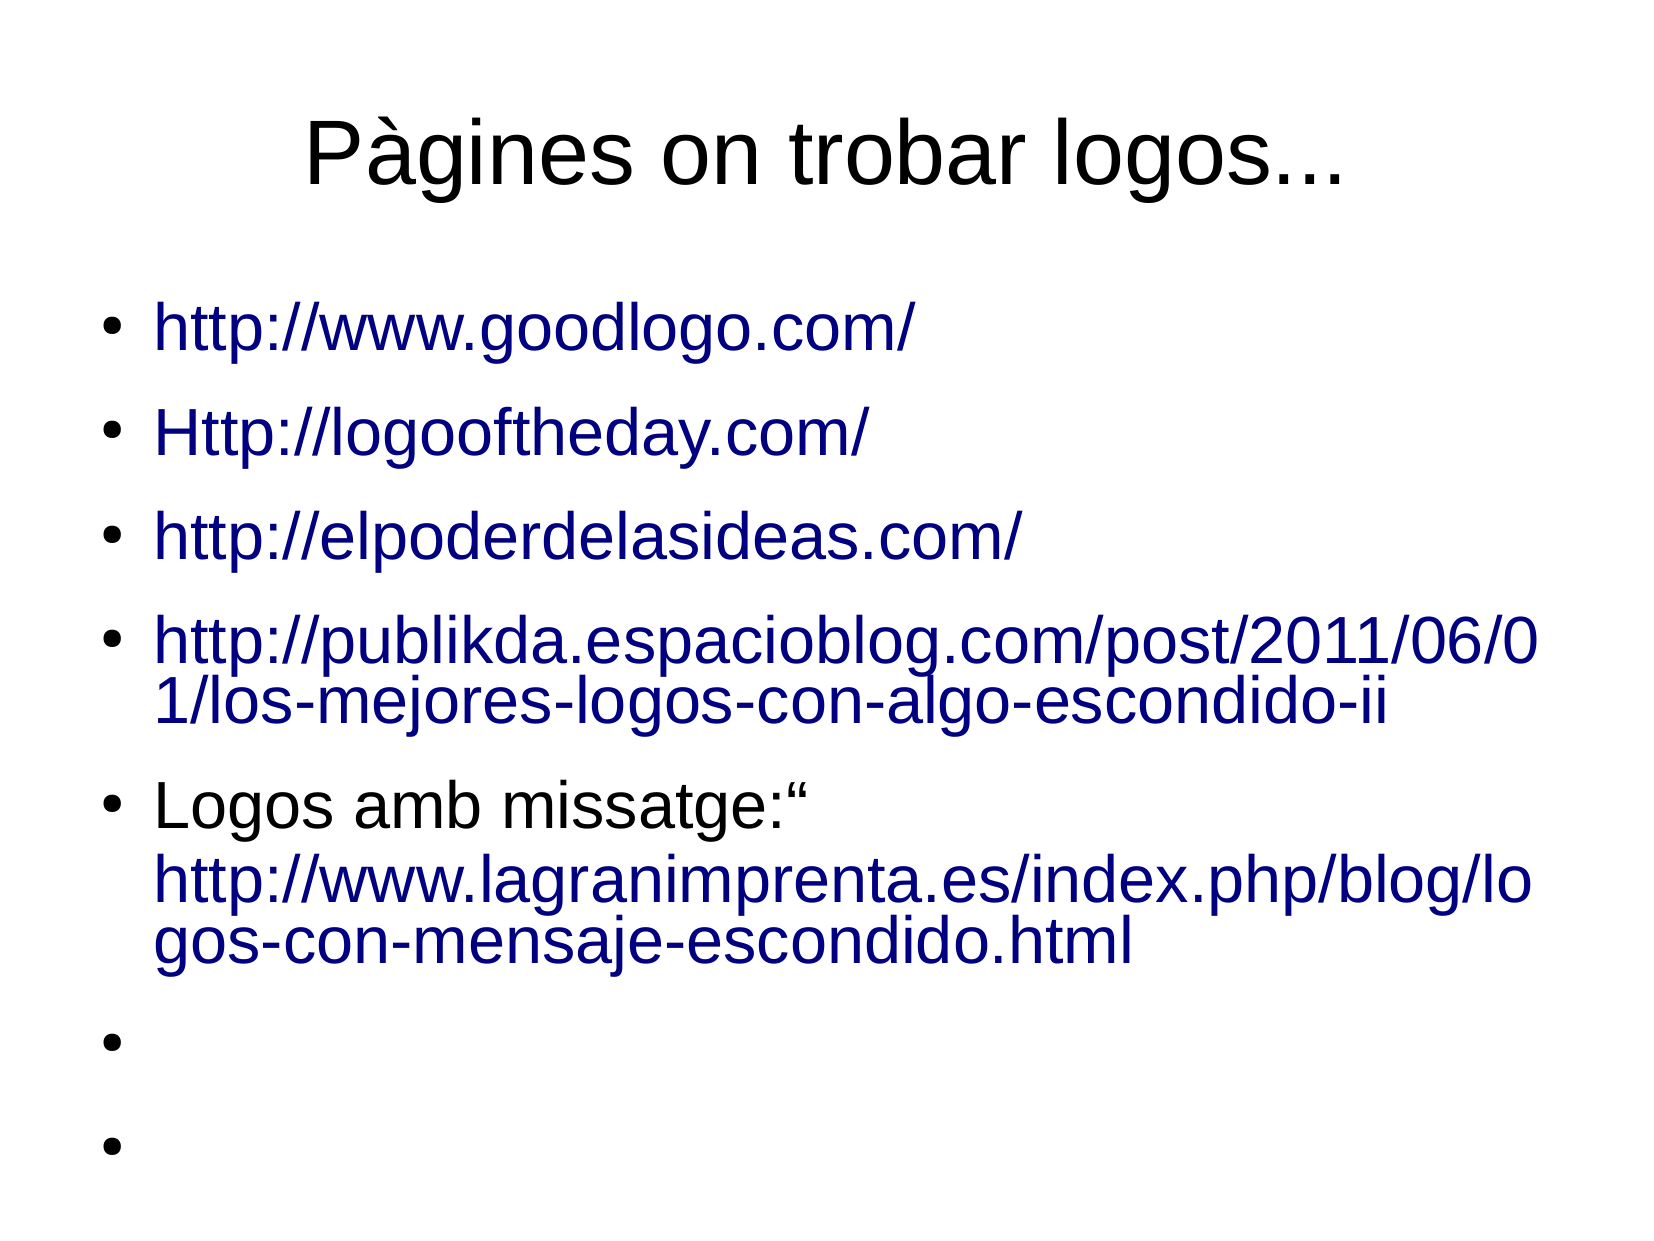

# Pàgines on trobar logos...
http://www.goodlogo.com/
Http://logooftheday.com/
http://elpoderdelasideas.com/
http://publikda.espacioblog.com/post/2011/06/01/los-mejores-logos-con-algo-escondido-ii
Logos amb missatge:“http://www.lagranimprenta.es/index.php/blog/logos-con-mensaje-escondido.html